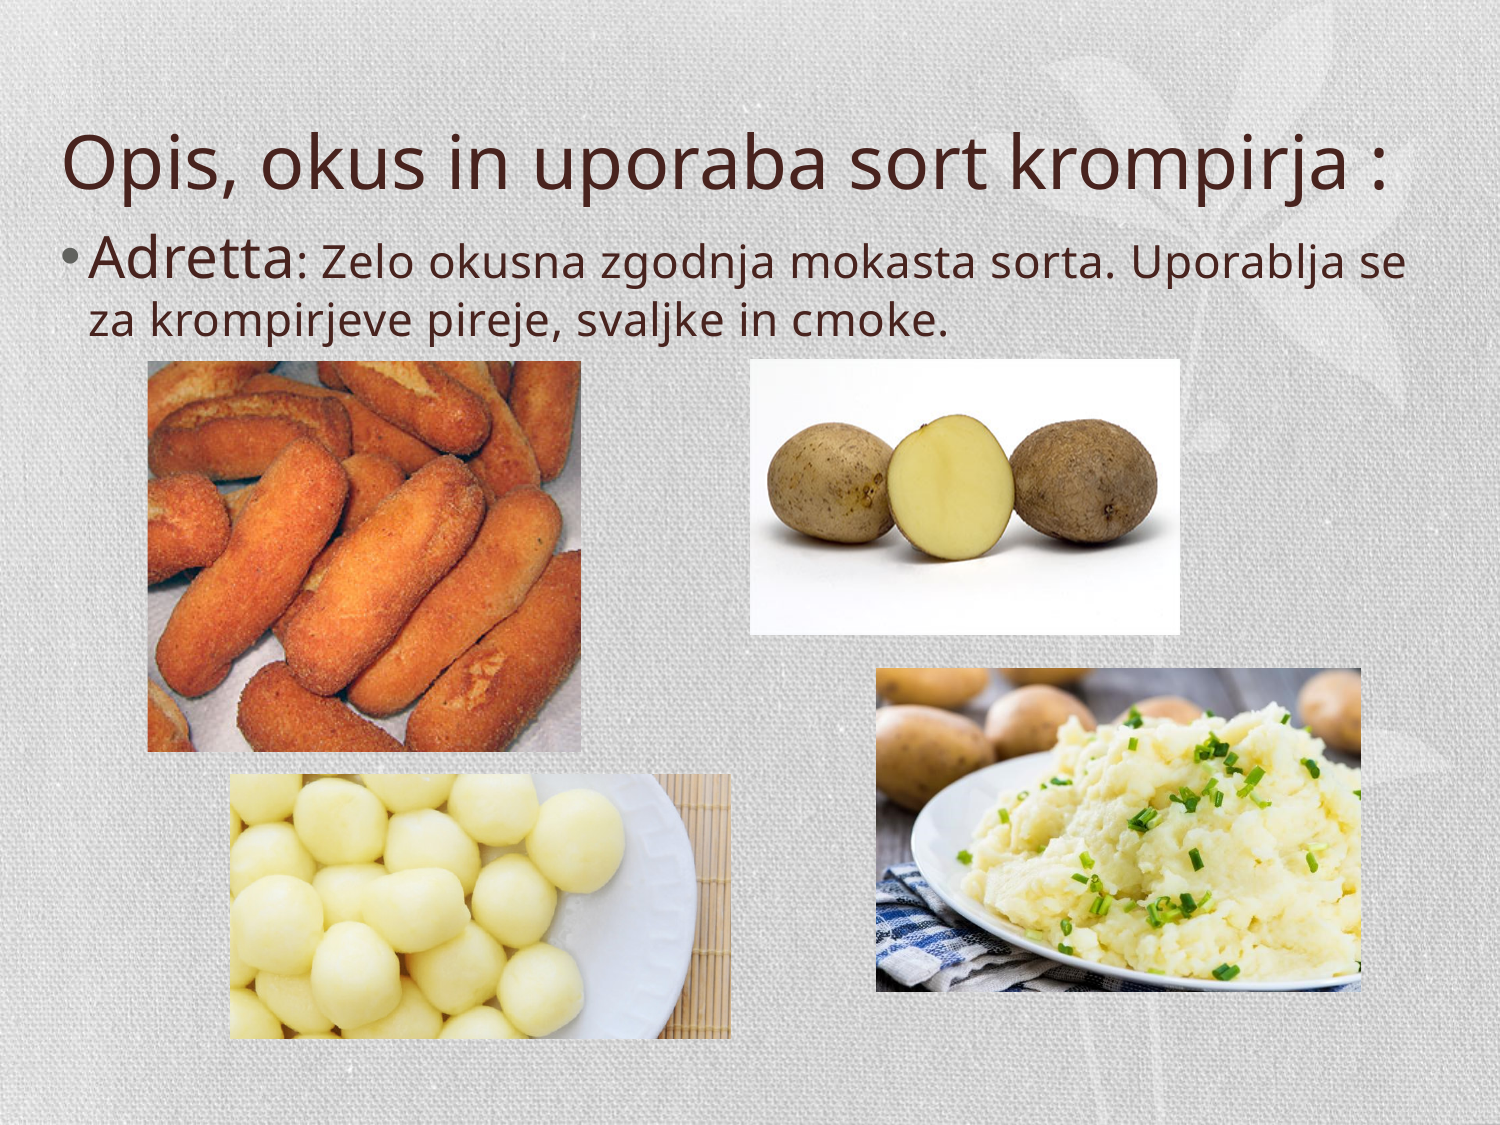

# Opis, okus in uporaba sort krompirja :
Adretta: Zelo okusna zgodnja mokasta sorta. Uporablja se za krompirjeve pireje, svaljke in cmoke.